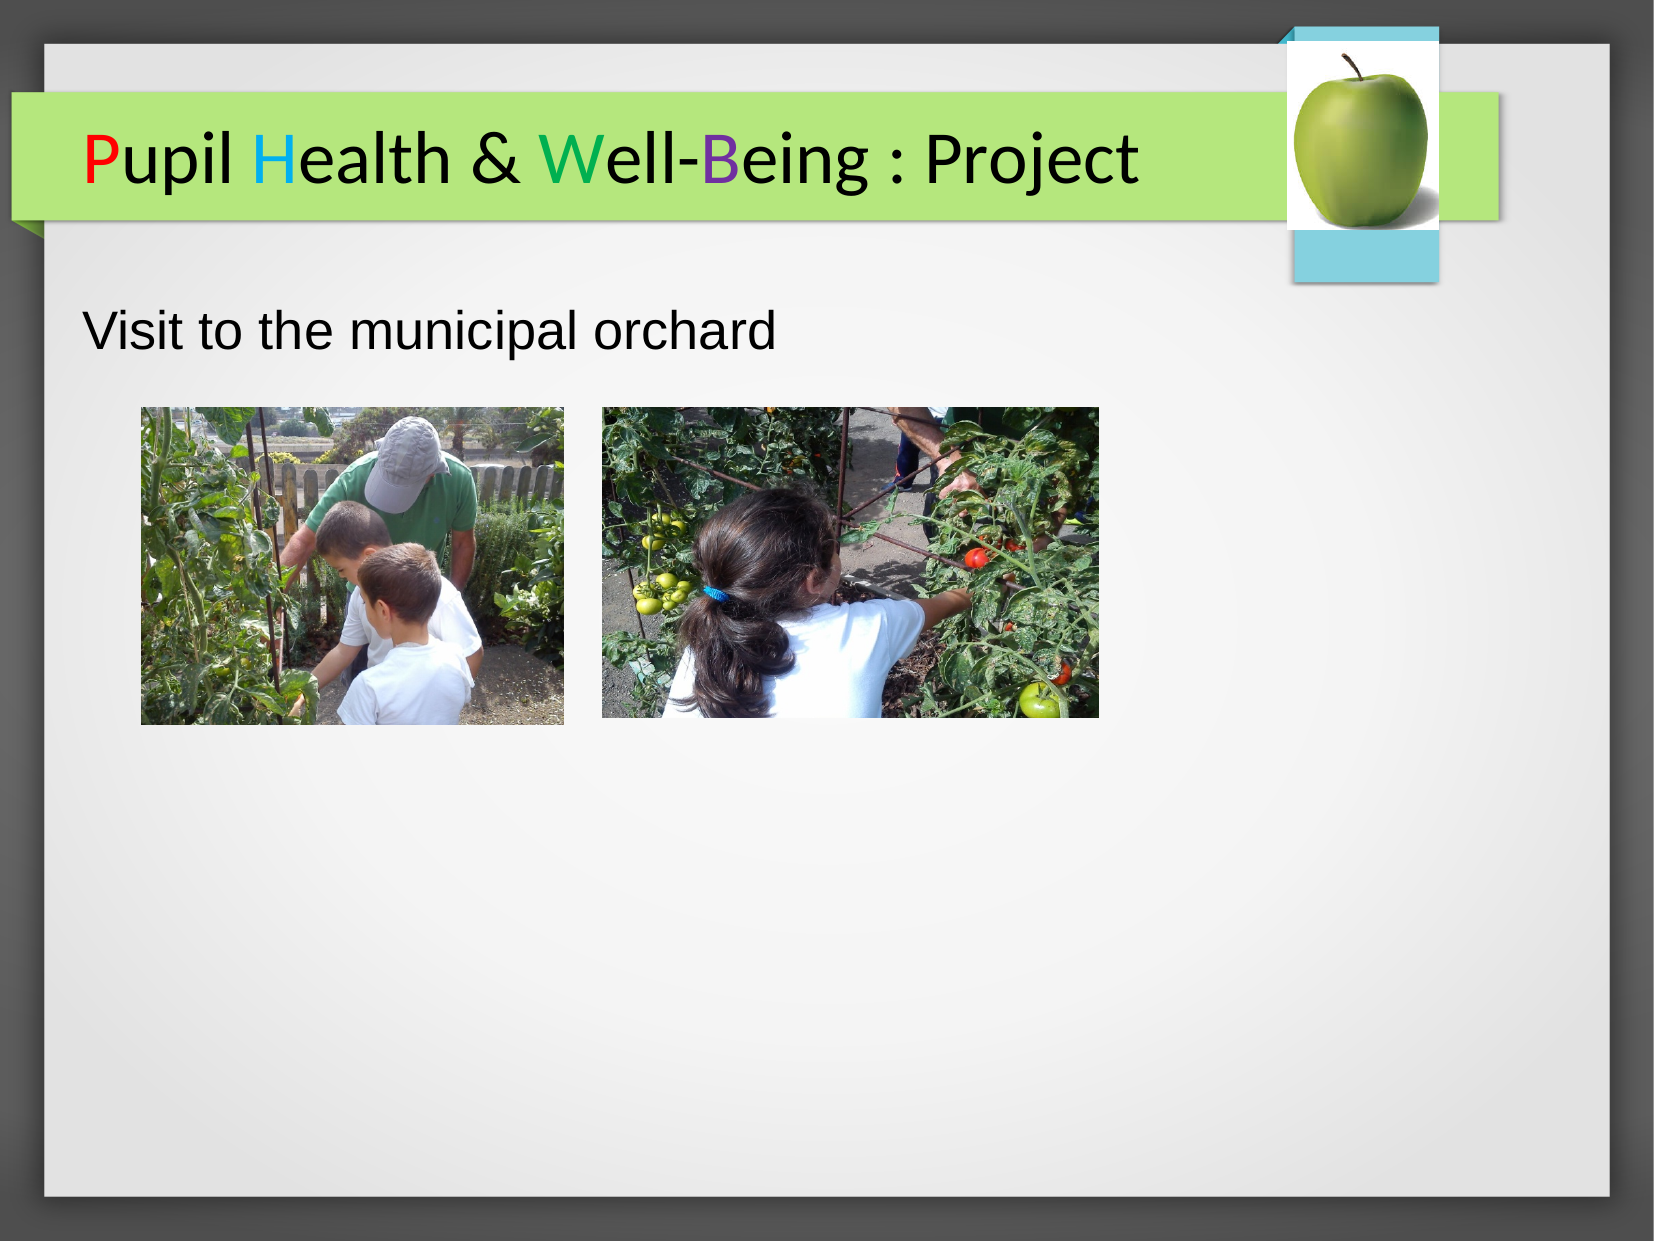

# Pupil Health & Well-Being : Project
Visit to the municipal orchard